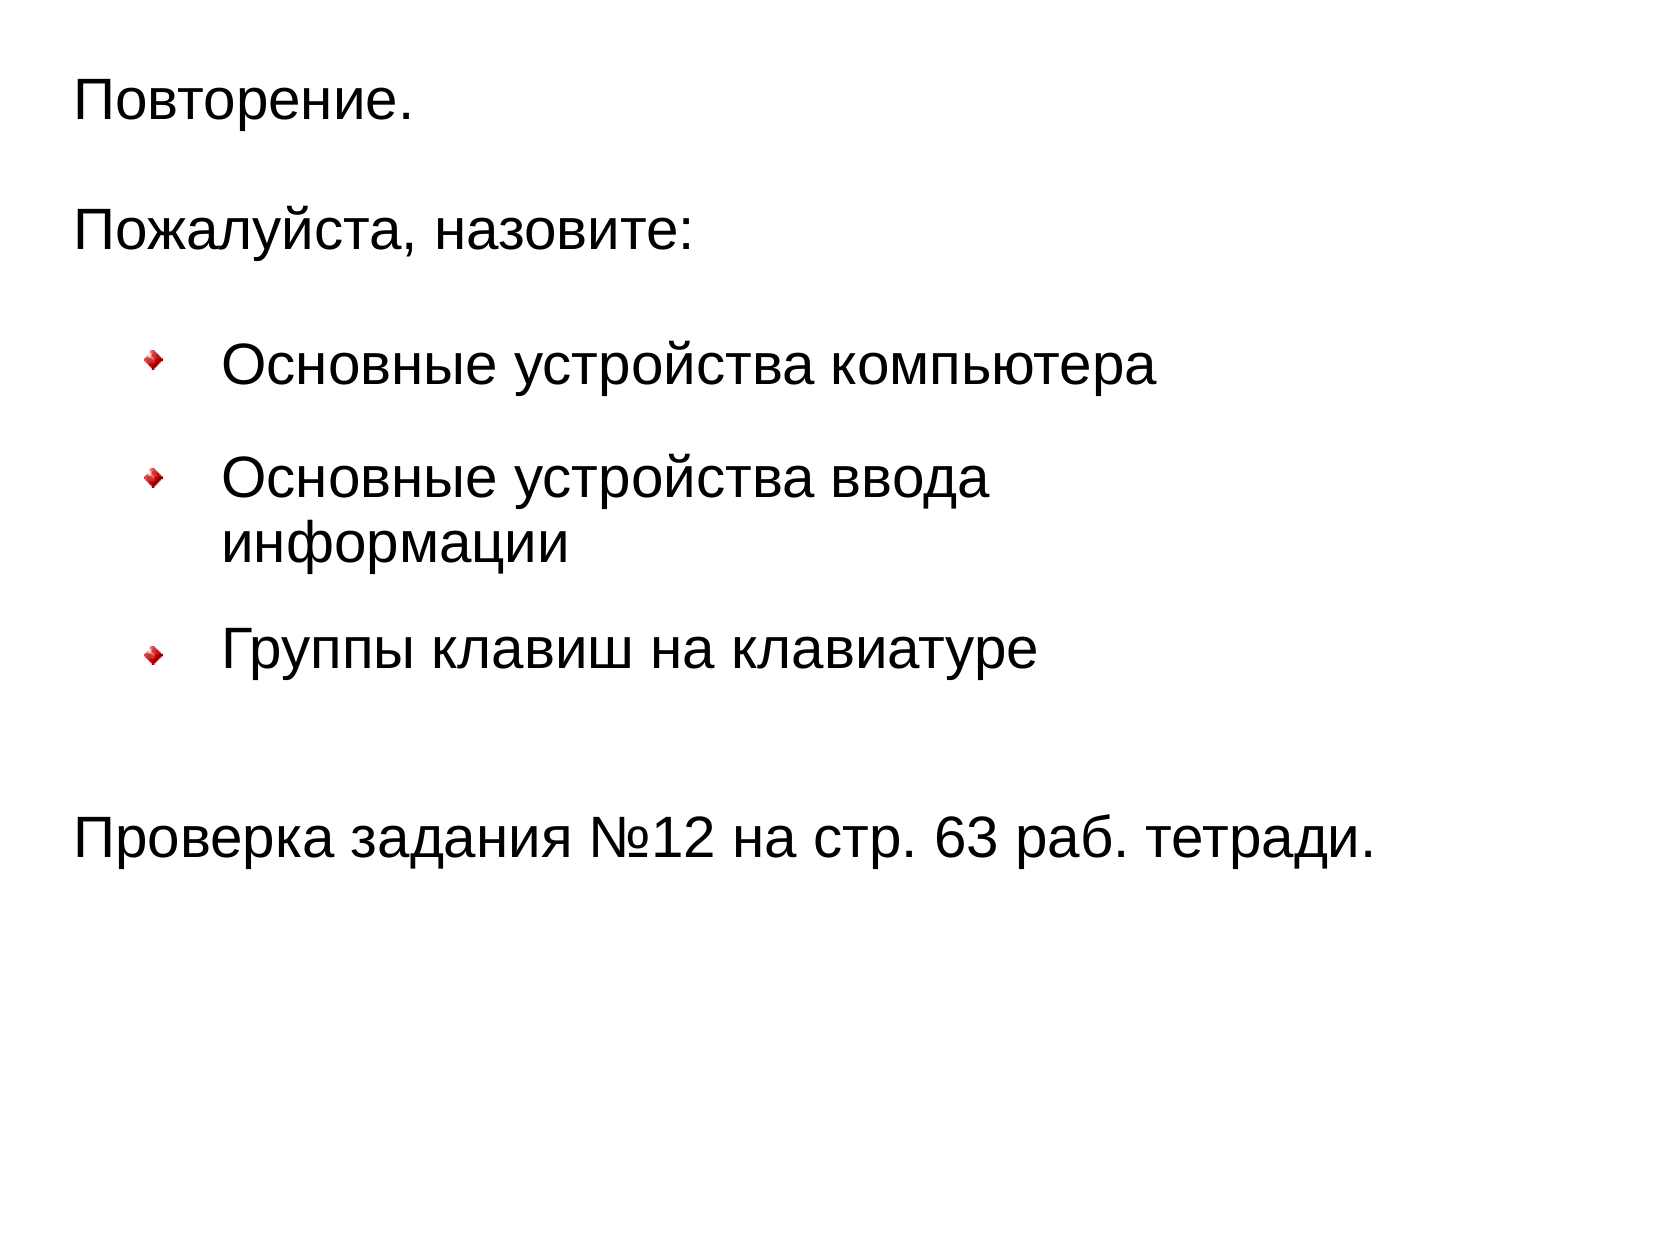

Повторение.
Пожалуйста, назовите:
Основные устройства компьютера
Основные устройства ввода информации
Группы клавиш на клавиатуре
Проверка задания №12 на стр. 63 раб. тетради.